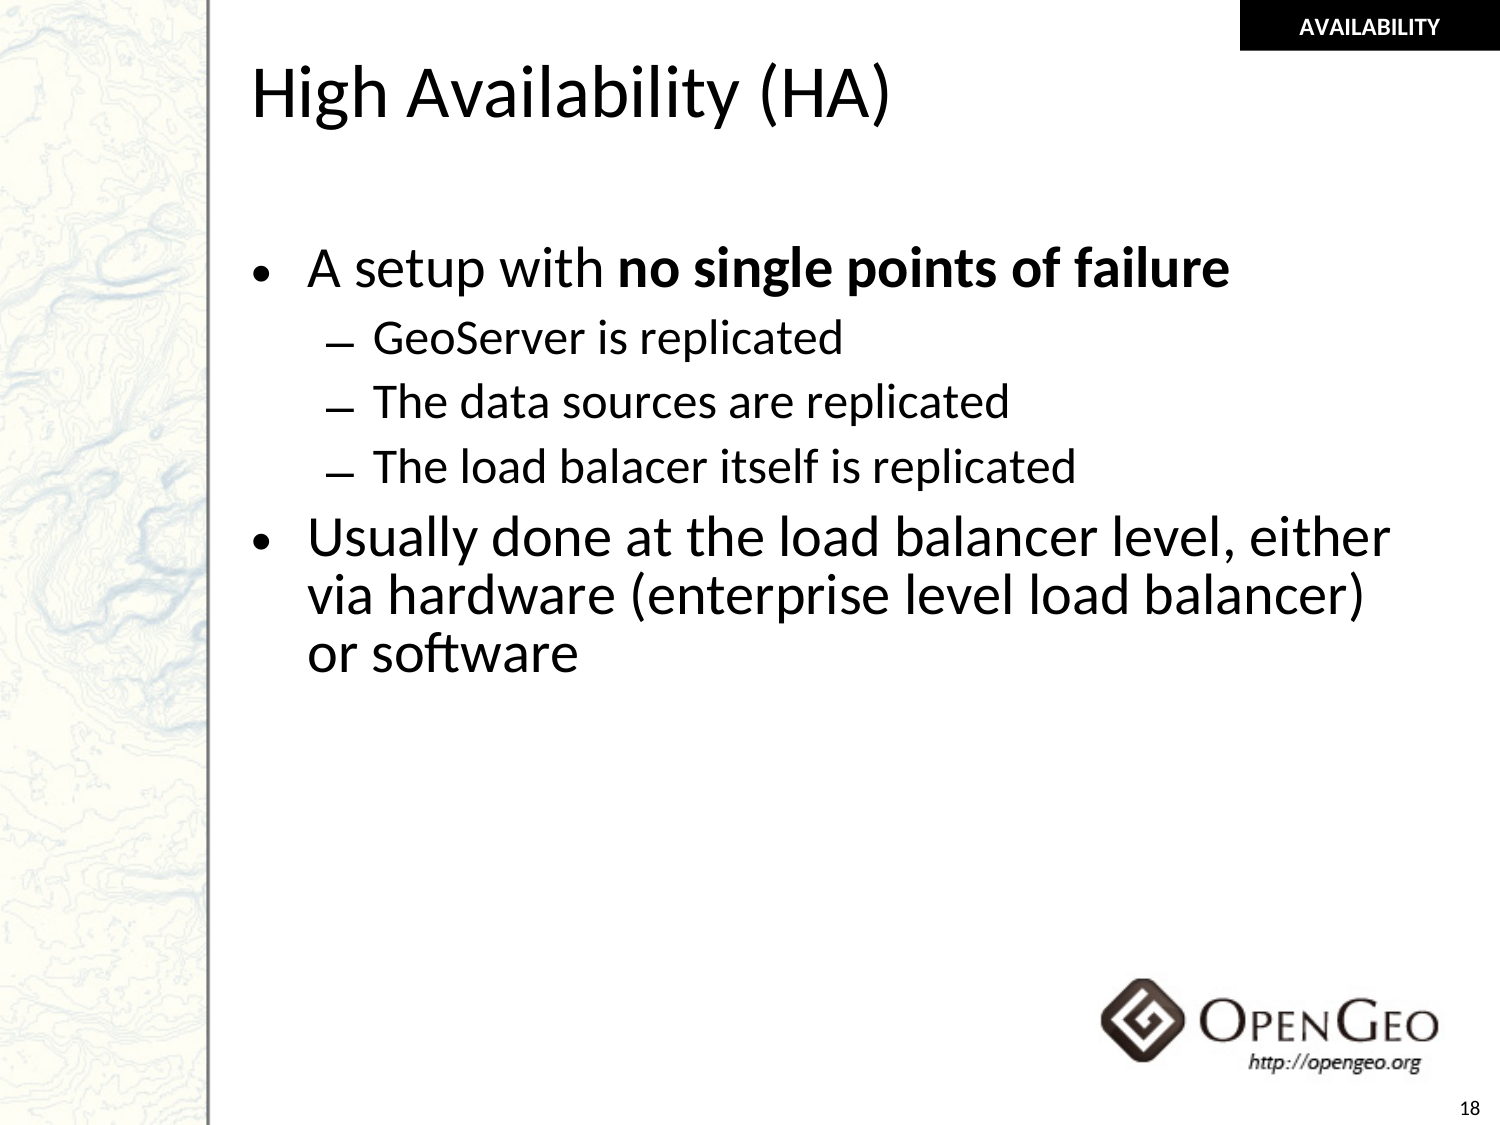

AVAILABILITY
# High Availability (HA)
A setup with no single points of failure
GeoServer is replicated
The data sources are replicated
The load balacer itself is replicated
Usually done at the load balancer level, either via hardware (enterprise level load balancer) or software